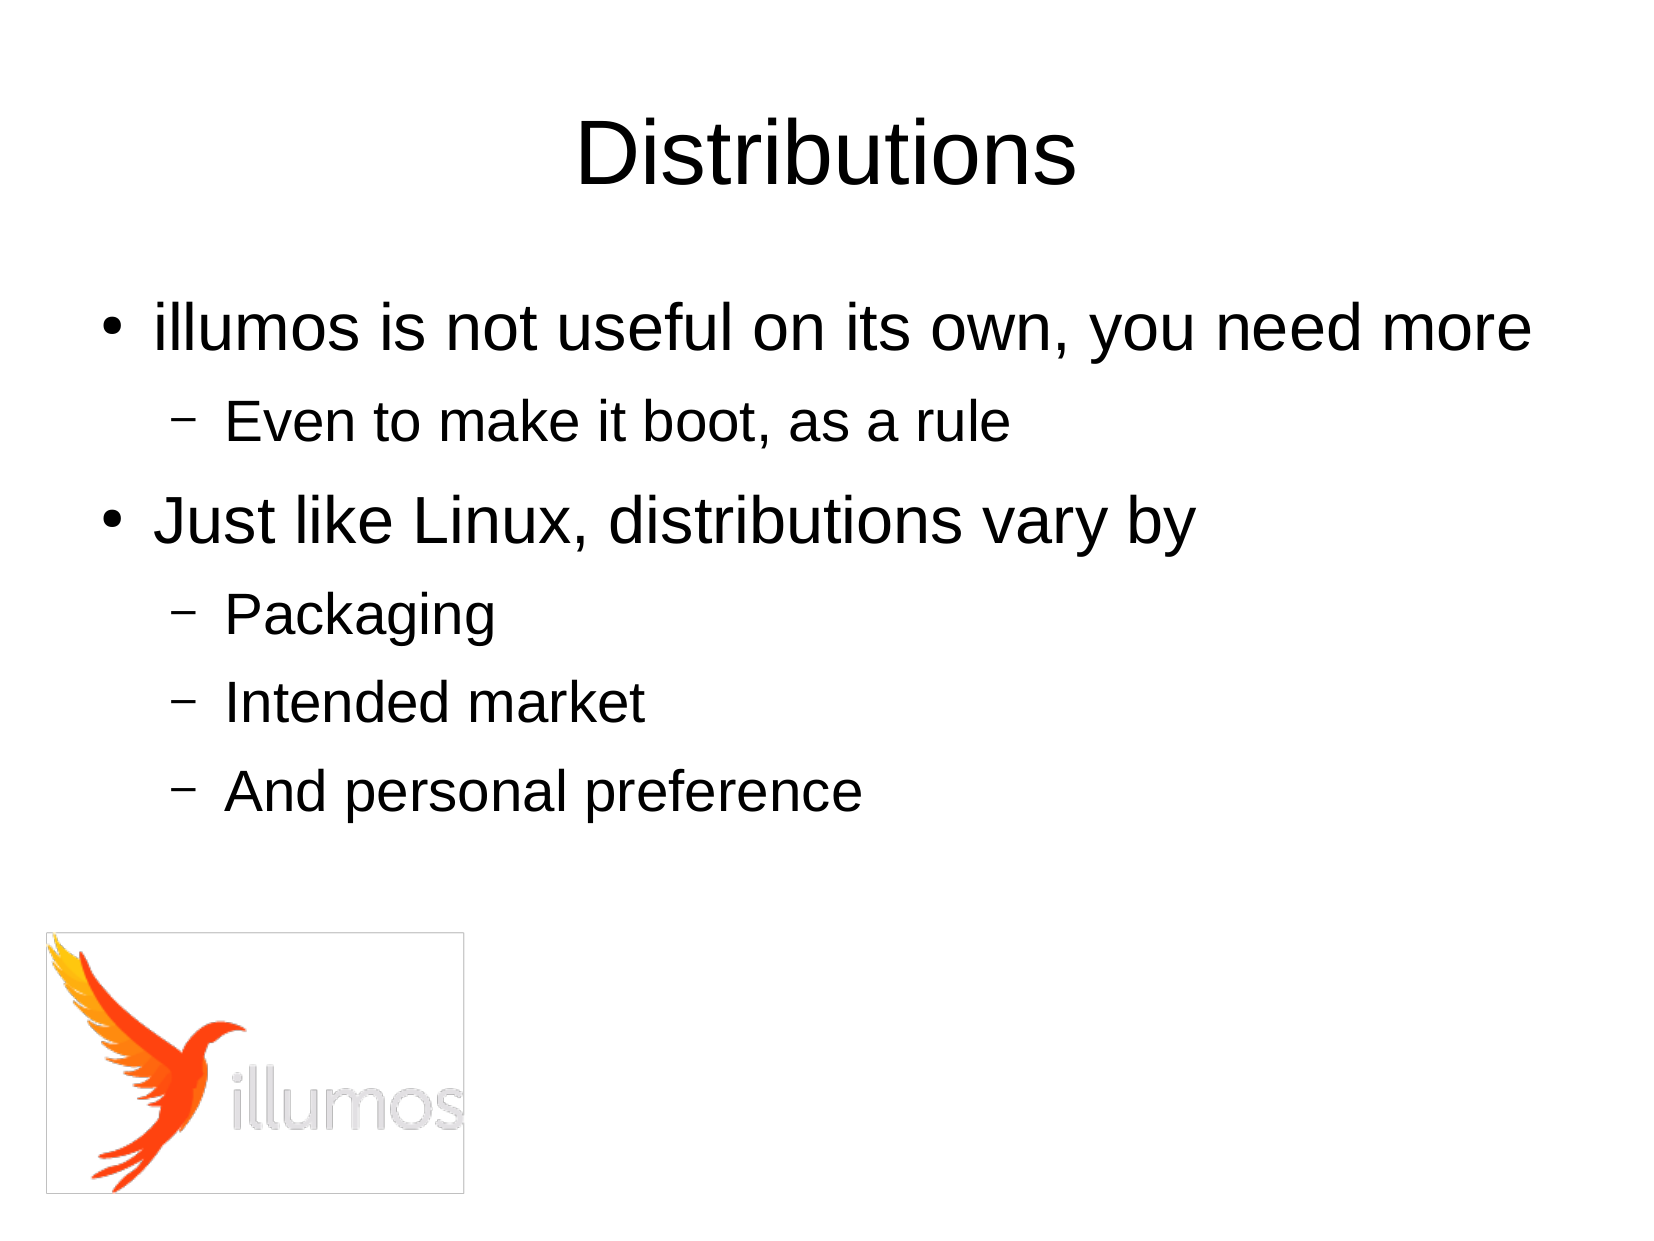

# Distributions
illumos is not useful on its own, you need more
Even to make it boot, as a rule
Just like Linux, distributions vary by
Packaging
Intended market
And personal preference